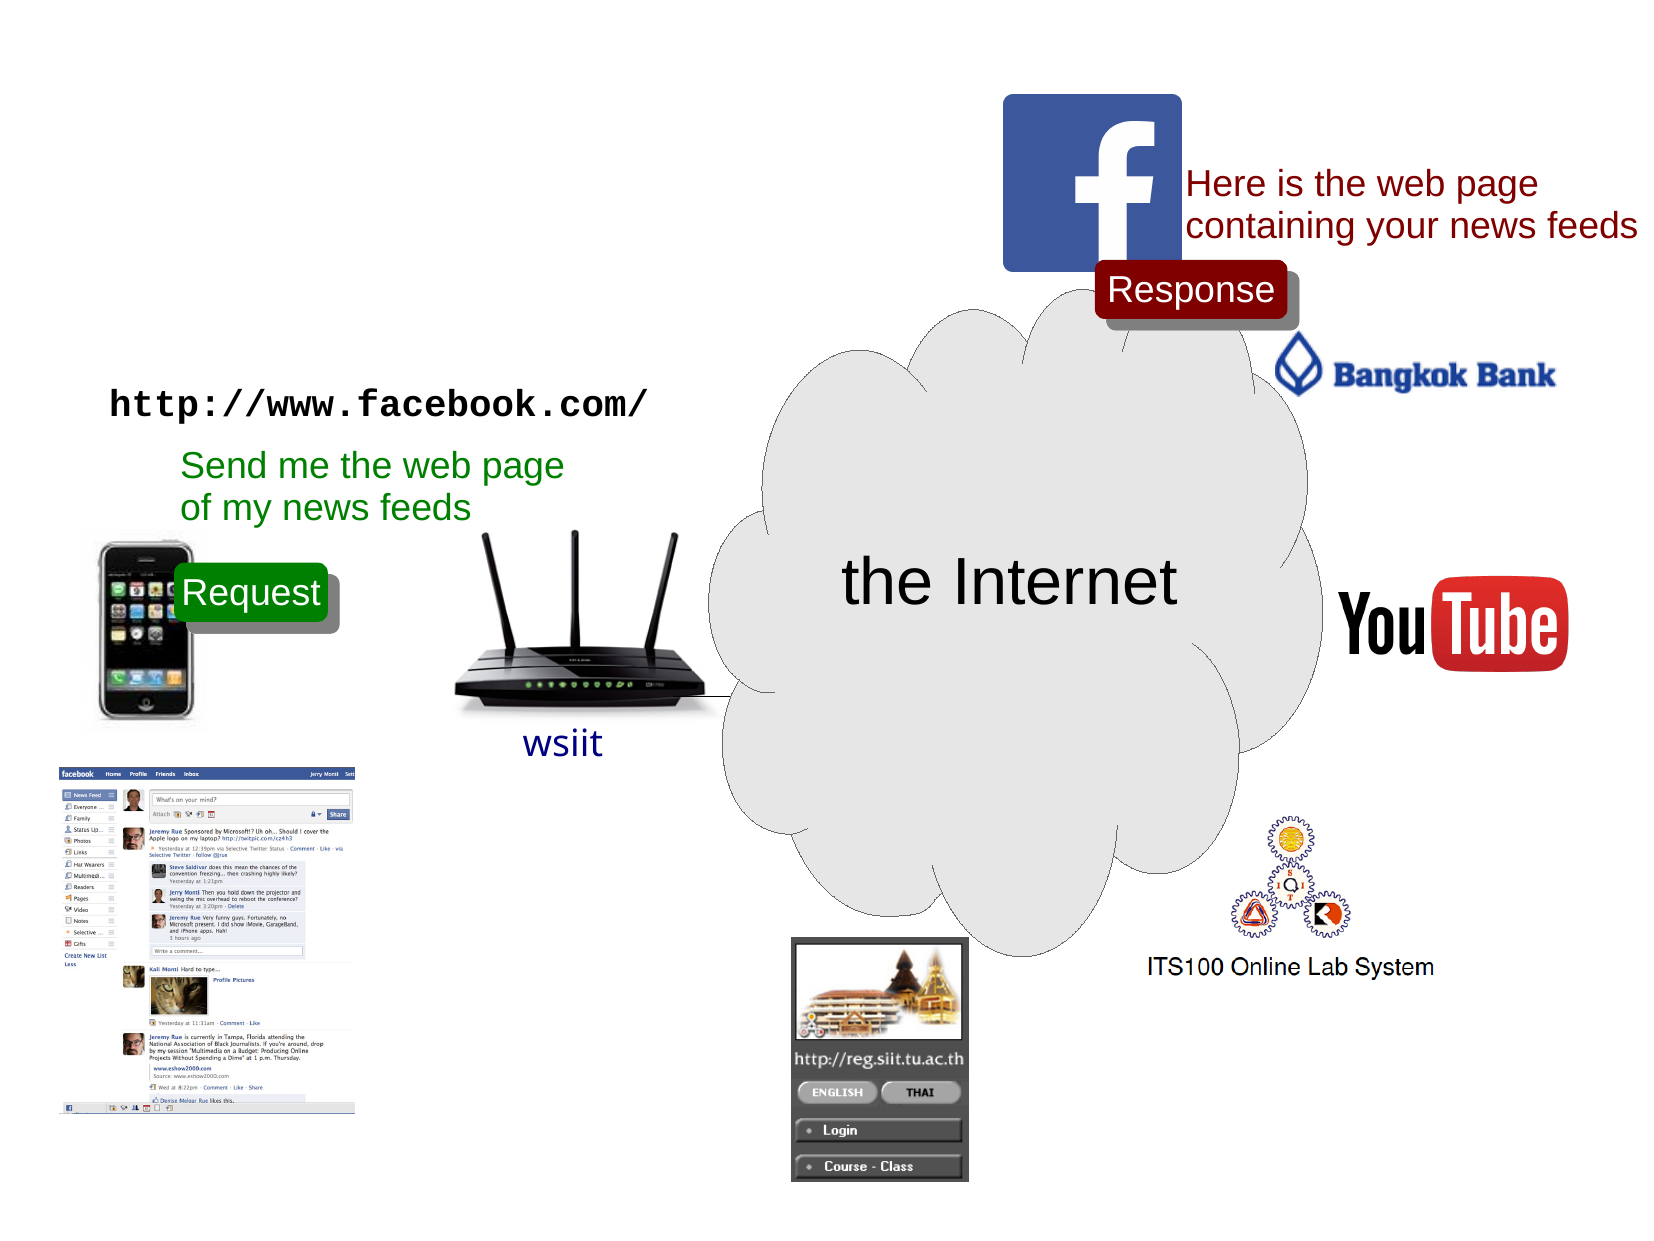

Here is the web page
containing your news feeds
Response
http://www.facebook.com/
Send me the web page
of my news feeds
the Internet
Request
wsiit